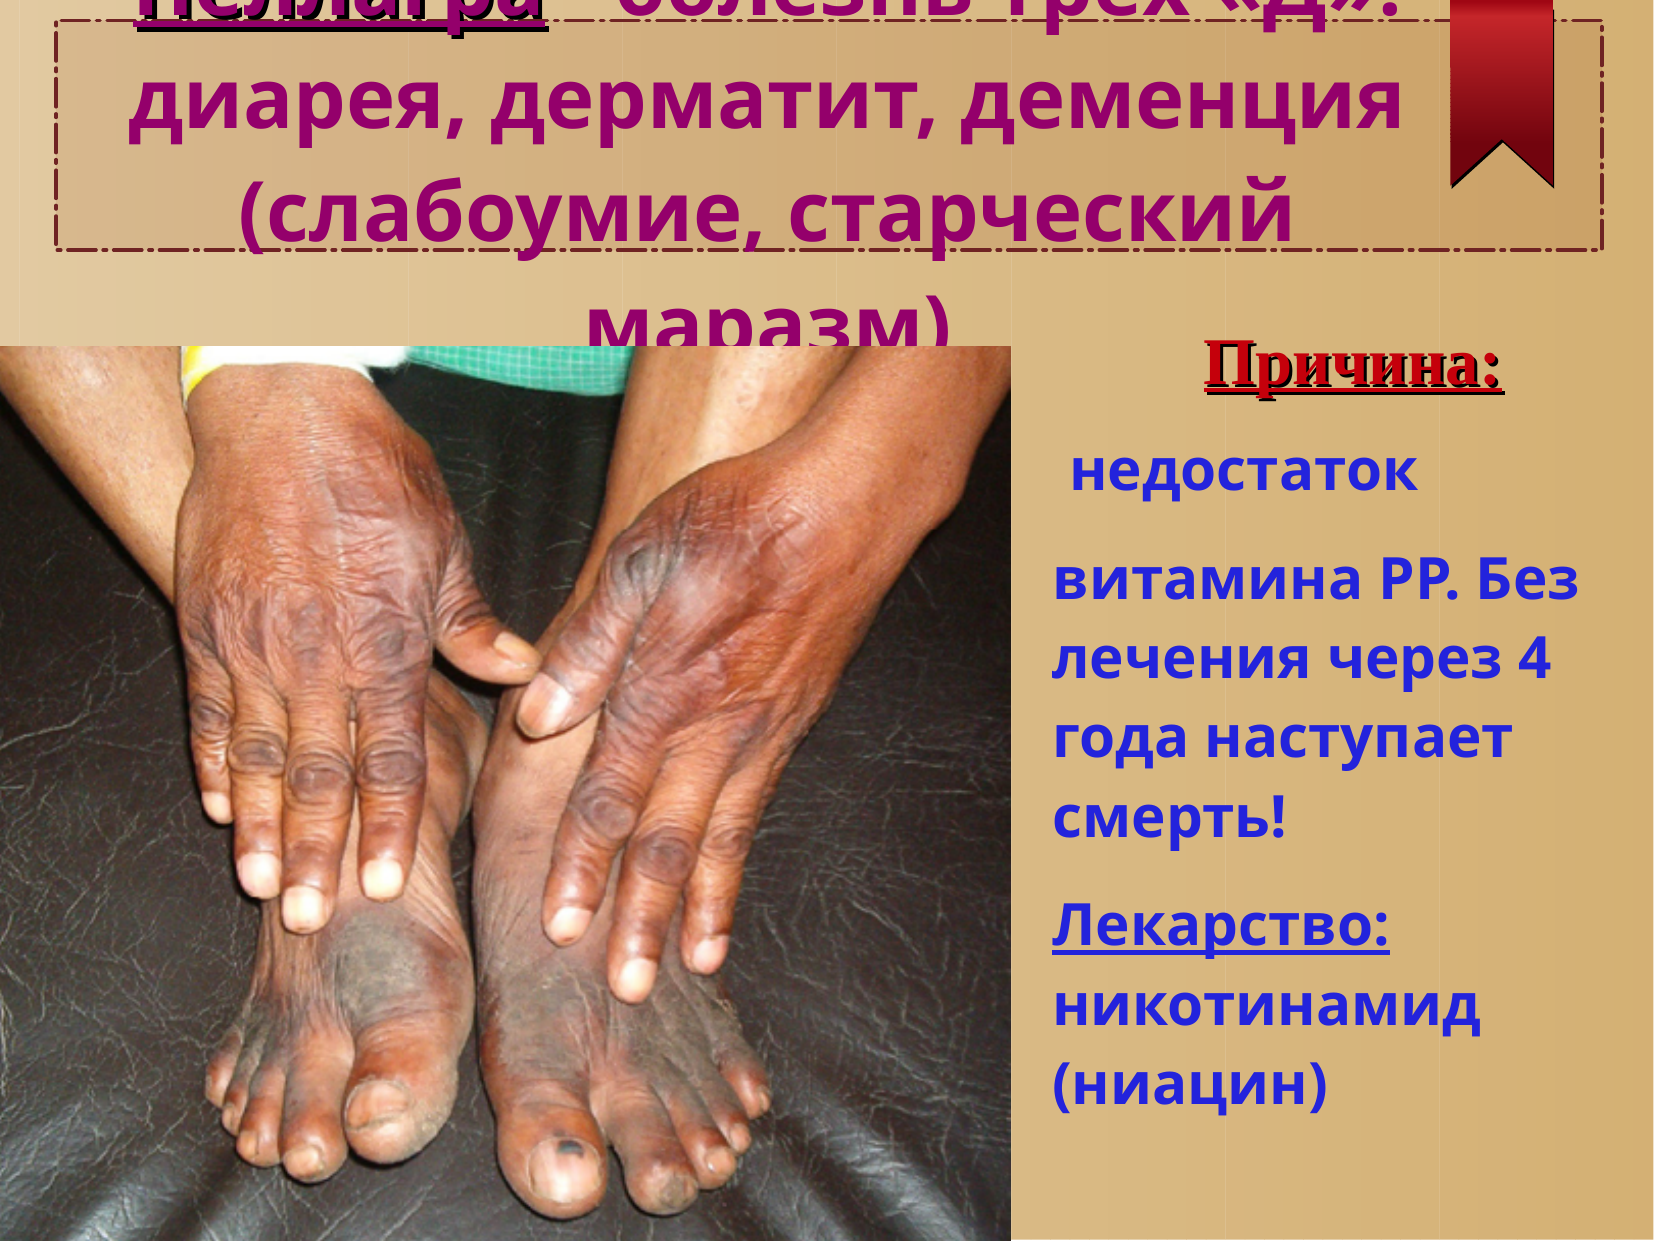

# Пеллагра - болезнь трех «Д»: диарея, дерматит, деменция (слабоумие, старческий маразм)
Причина:
 недостаток
витамина РР. Без лечения через 4 года наступает смерть!
Лекарство: никотинамид (ниацин)